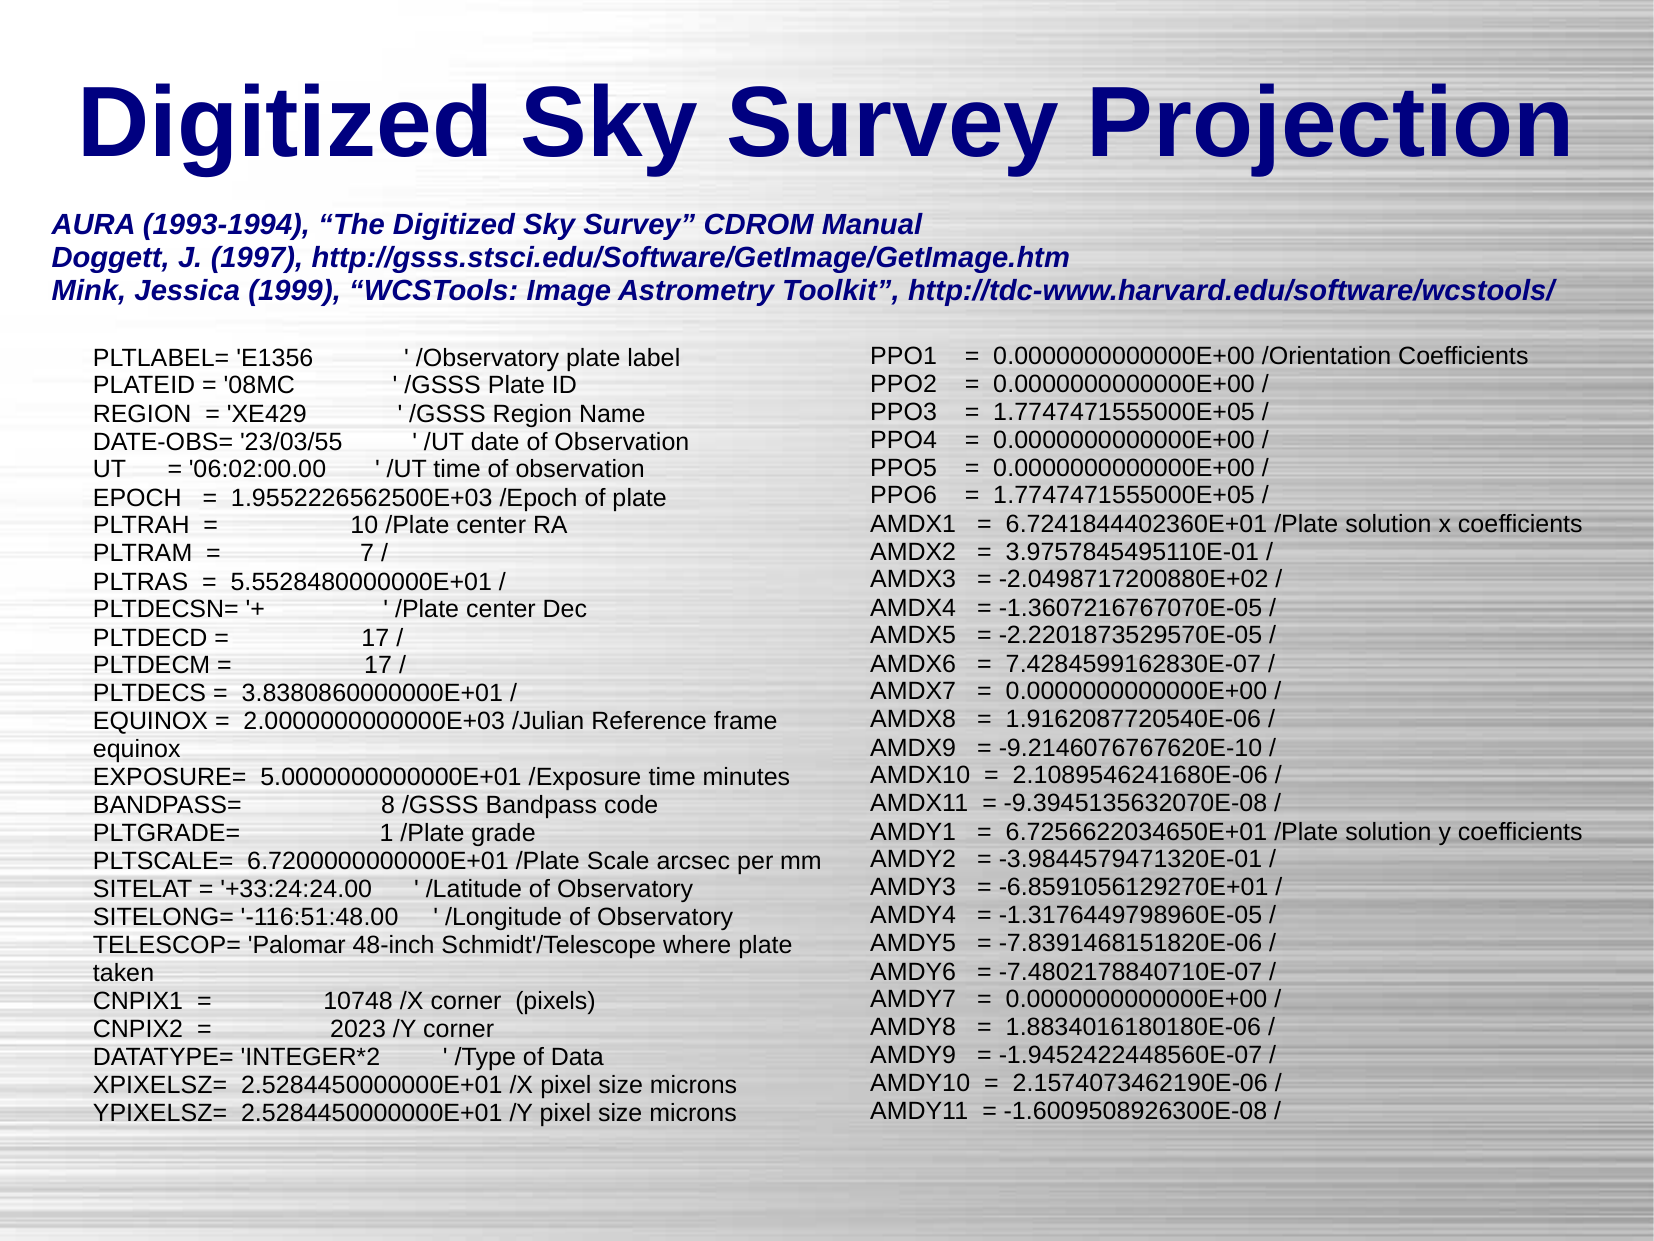

Digitized Sky Survey Projection
AURA (1993-1994), “The Digitized Sky Survey” CDROM Manual
Doggett, J. (1997), http://gsss.stsci.edu/Software/GetImage/GetImage.htm
Mink, Jessica (1999), “WCSTools: Image Astrometry Toolkit”, http://tdc-www.harvard.edu/software/wcstools/
PPO1 = 0.0000000000000E+00 /Orientation Coefficients
PPO2 = 0.0000000000000E+00 /
PPO3 = 1.7747471555000E+05 /
PPO4 = 0.0000000000000E+00 /
PPO5 = 0.0000000000000E+00 /
PPO6 = 1.7747471555000E+05 /
AMDX1 = 6.7241844402360E+01 /Plate solution x coefficients
AMDX2 = 3.9757845495110E-01 /
AMDX3 = -2.0498717200880E+02 /
AMDX4 = -1.3607216767070E-05 /
AMDX5 = -2.2201873529570E-05 /
AMDX6 = 7.4284599162830E-07 /
AMDX7 = 0.0000000000000E+00 /
AMDX8 = 1.9162087720540E-06 /
AMDX9 = -9.2146076767620E-10 /
AMDX10 = 2.1089546241680E-06 /
AMDX11 = -9.3945135632070E-08 /
AMDY1 = 6.7256622034650E+01 /Plate solution y coefficients
AMDY2 = -3.9844579471320E-01 /
AMDY3 = -6.8591056129270E+01 /
AMDY4 = -1.3176449798960E-05 /
AMDY5 = -7.8391468151820E-06 /
AMDY6 = -7.4802178840710E-07 /
AMDY7 = 0.0000000000000E+00 /
AMDY8 = 1.8834016180180E-06 /
AMDY9 = -1.9452422448560E-07 /
AMDY10 = 2.1574073462190E-06 /
AMDY11 = -1.6009508926300E-08 /
PLTLABEL= 'E1356 ' /Observatory plate label
PLATEID = '08MC ' /GSSS Plate ID
REGION = 'XE429 ' /GSSS Region Name
DATE-OBS= '23/03/55 ' /UT date of Observation
UT = '06:02:00.00 ' /UT time of observation
EPOCH = 1.9552226562500E+03 /Epoch of plate
PLTRAH = 10 /Plate center RA
PLTRAM = 7 /
PLTRAS = 5.5528480000000E+01 /
PLTDECSN= '+ ' /Plate center Dec
PLTDECD = 17 /
PLTDECM = 17 /
PLTDECS = 3.8380860000000E+01 /
EQUINOX = 2.0000000000000E+03 /Julian Reference frame equinox
EXPOSURE= 5.0000000000000E+01 /Exposure time minutes
BANDPASS= 8 /GSSS Bandpass code
PLTGRADE= 1 /Plate grade
PLTSCALE= 6.7200000000000E+01 /Plate Scale arcsec per mm
SITELAT = '+33:24:24.00 ' /Latitude of Observatory
SITELONG= '-116:51:48.00 ' /Longitude of Observatory
TELESCOP= 'Palomar 48-inch Schmidt'/Telescope where plate taken
CNPIX1 = 10748 /X corner (pixels)
CNPIX2 = 2023 /Y corner
DATATYPE= 'INTEGER*2 ' /Type of Data
XPIXELSZ= 2.5284450000000E+01 /X pixel size microns
YPIXELSZ= 2.5284450000000E+01 /Y pixel size microns